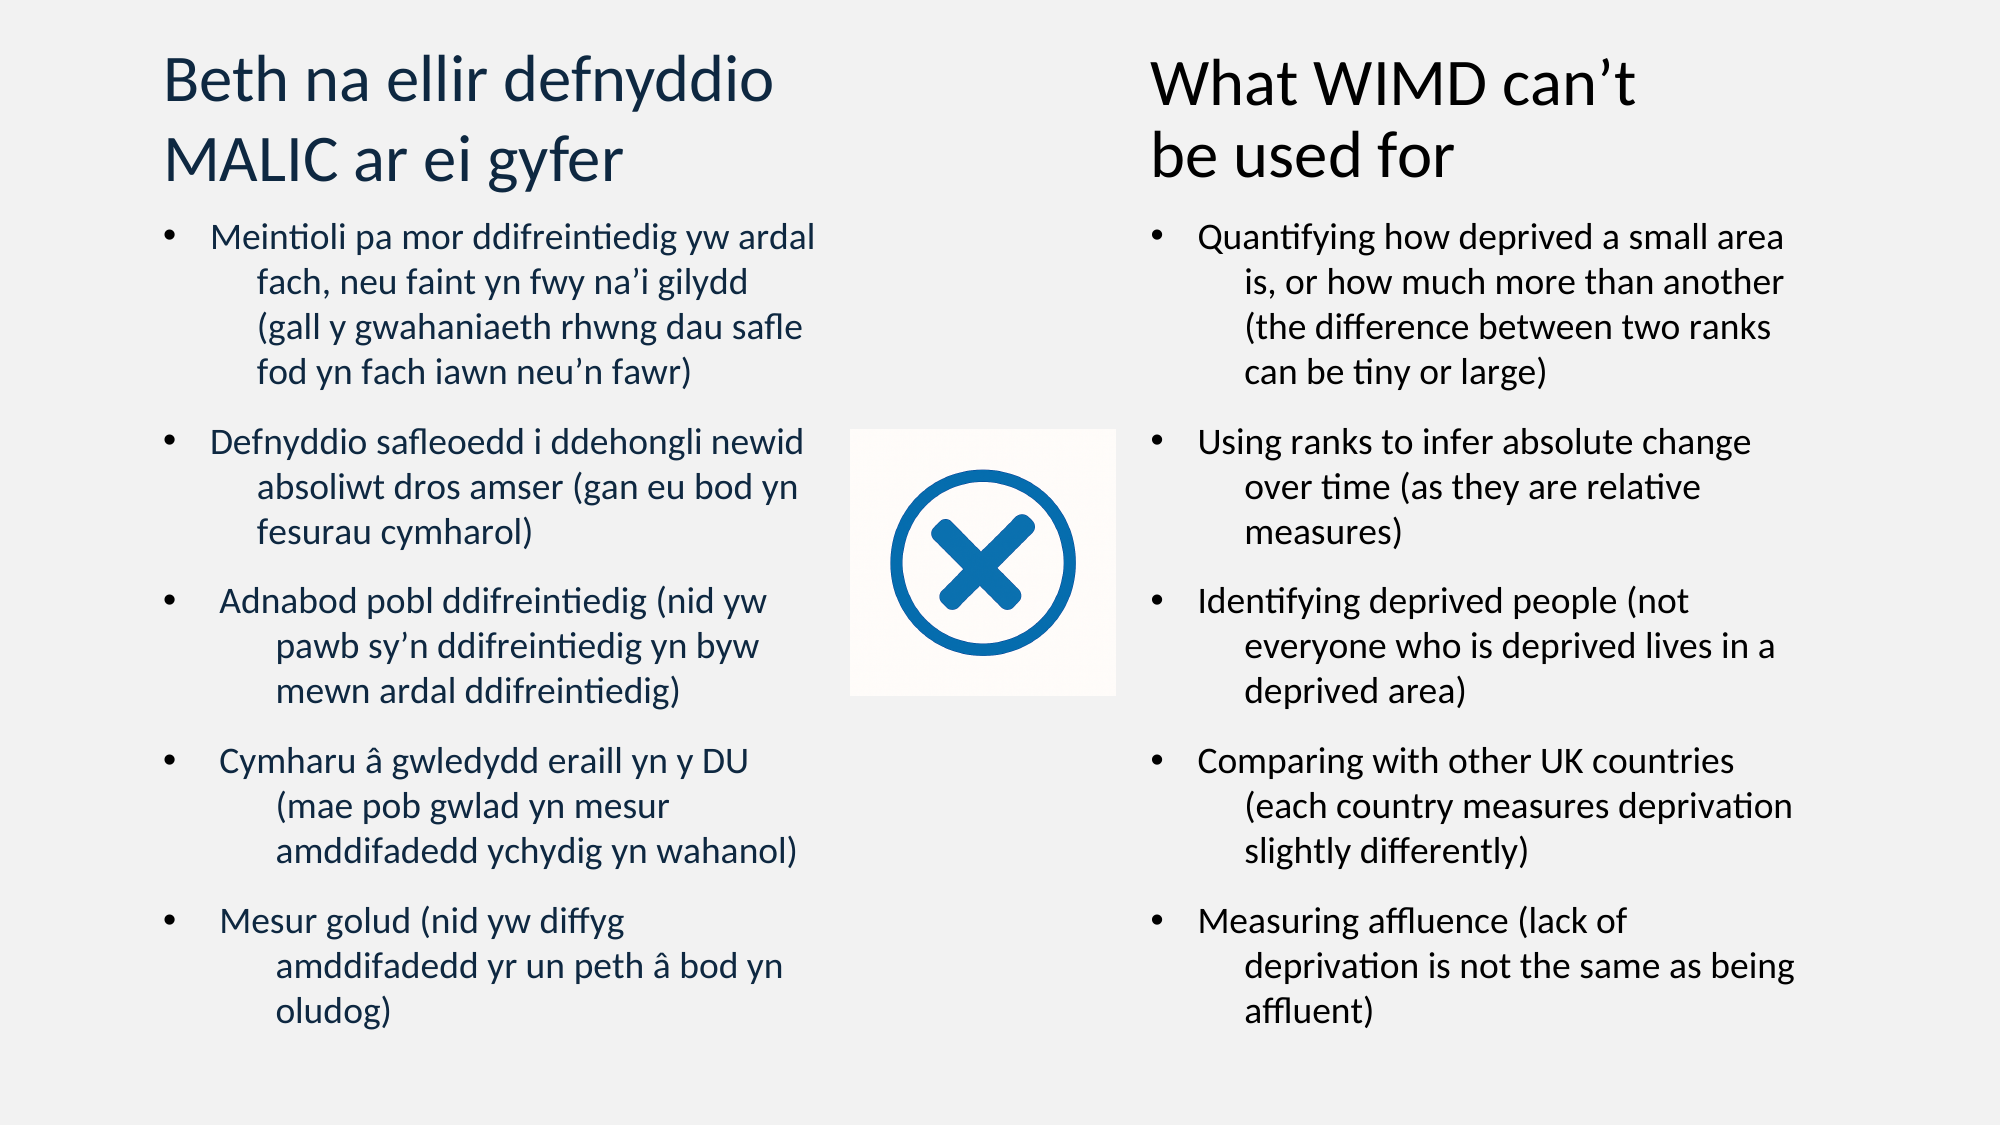

Beth na ellir defnyddio MALIC ar ei gyfer
# What WIMD can’t be used for
Meintioli pa mor ddifreintiedig yw ardal fach, neu faint yn fwy na’i gilydd (gall y gwahaniaeth rhwng dau safle fod yn fach iawn neu’n fawr)
Defnyddio safleoedd i ddehongli newid absoliwt dros amser (gan eu bod yn fesurau cymharol)
Adnabod pobl ddifreintiedig (nid yw pawb sy’n ddifreintiedig yn byw mewn ardal ddifreintiedig)
Cymharu â gwledydd eraill yn y DU (mae pob gwlad yn mesur amddifadedd ychydig yn wahanol)
Mesur golud (nid yw diffyg amddifadedd yr un peth â bod yn oludog)
Quantifying how deprived a small area is, or how much more than another (the difference between two ranks can be tiny or large)
Using ranks to infer absolute change over time (as they are relative measures)
Identifying deprived people (not everyone who is deprived lives in a deprived area)
Comparing with other UK countries (each country measures deprivation slightly differently)
Measuring affluence (lack of deprivation is not the same as being affluent)